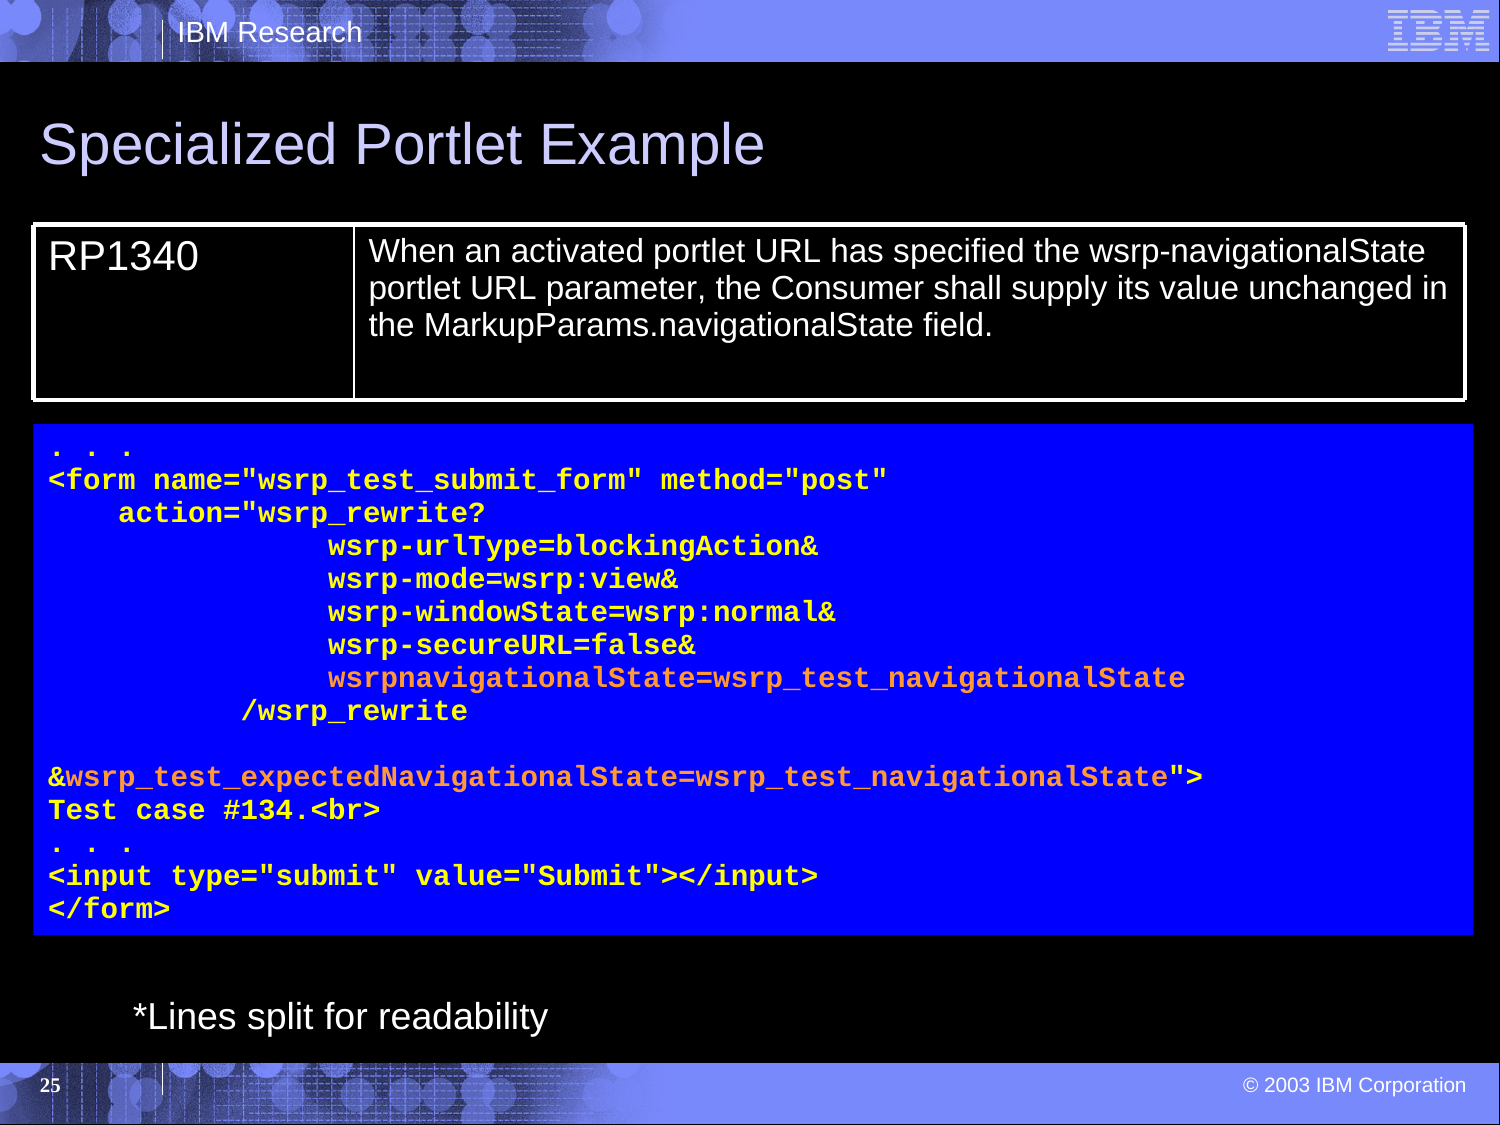

# Specialized Portlet Example
RP1340
When an activated portlet URL has specified the wsrp-navigationalState portlet URL parameter, the Consumer shall supply its value unchanged in the MarkupParams.navigationalState field.
. . .
<form name="wsrp_test_submit_form" method="post"
 action="wsrp_rewrite?
 wsrp-urlType=blockingAction&
 wsrp-mode=wsrp:view&
 wsrp-windowState=wsrp:normal&
 wsrp-secureURL=false&
 wsrpnavigationalState=wsrp_test_navigationalState
 /wsrp_rewrite
 &wsrp_test_expectedNavigationalState=wsrp_test_navigationalState">
Test case #134.<br>
. . .
<input type="submit" value="Submit"></input>
</form>
*Lines split for readability
25